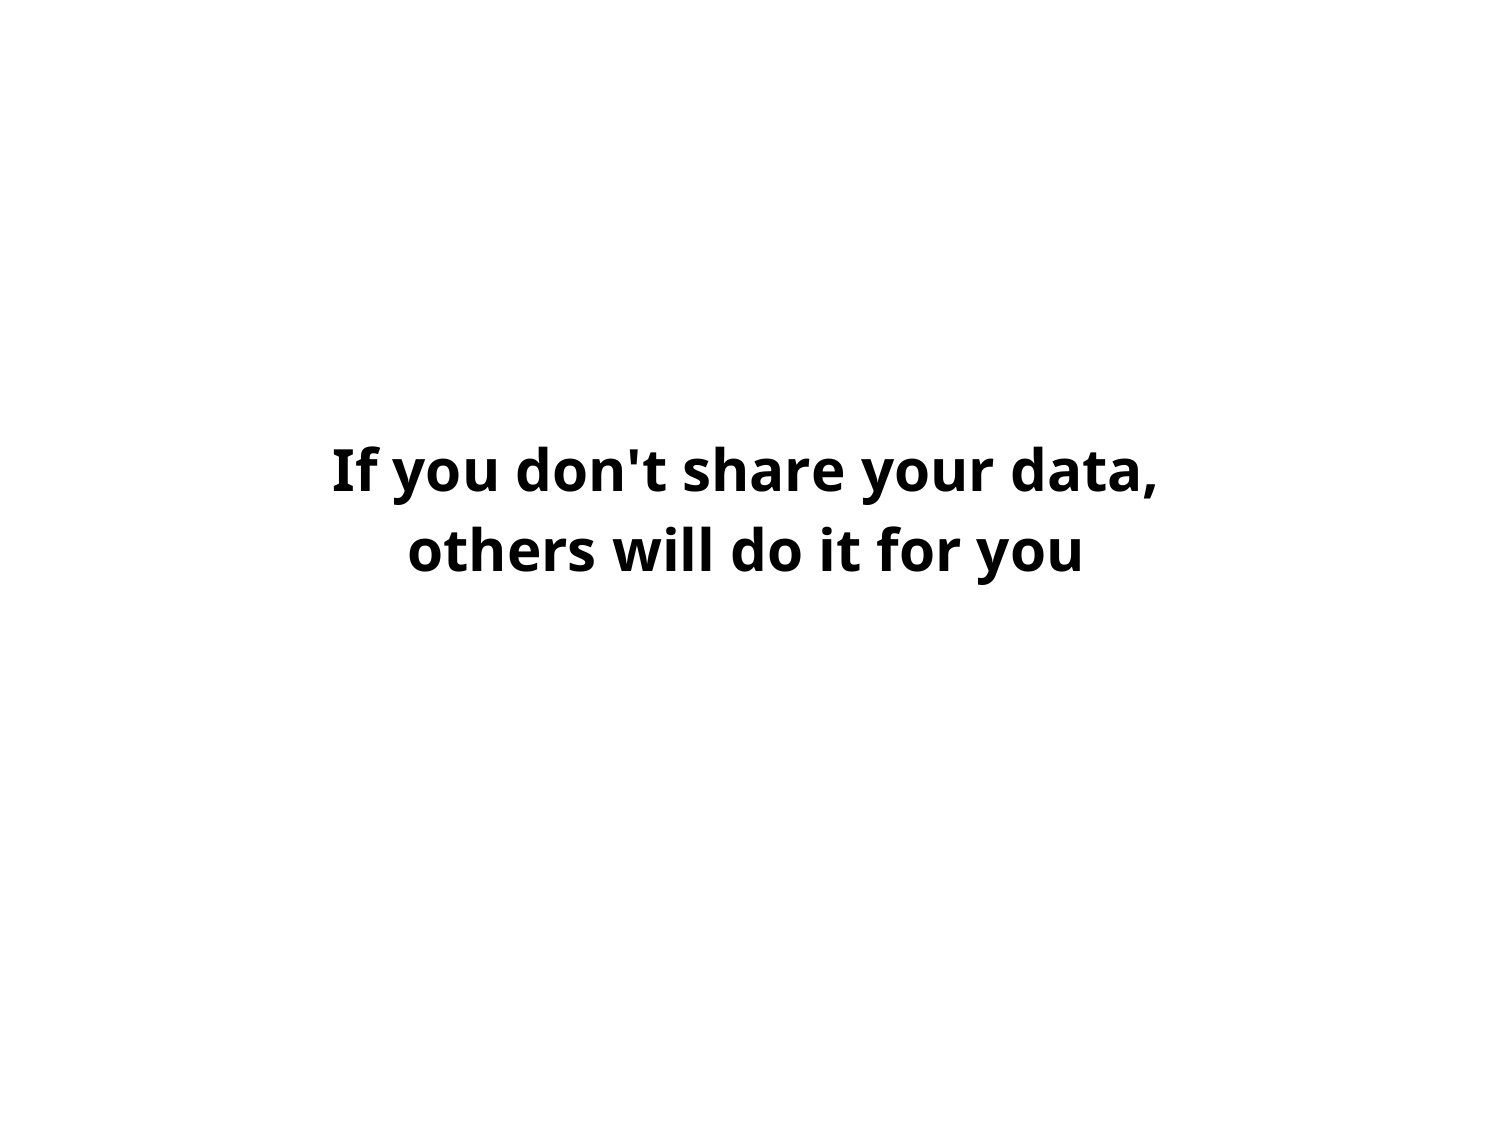

# If you don't share your data,
others will do it for you